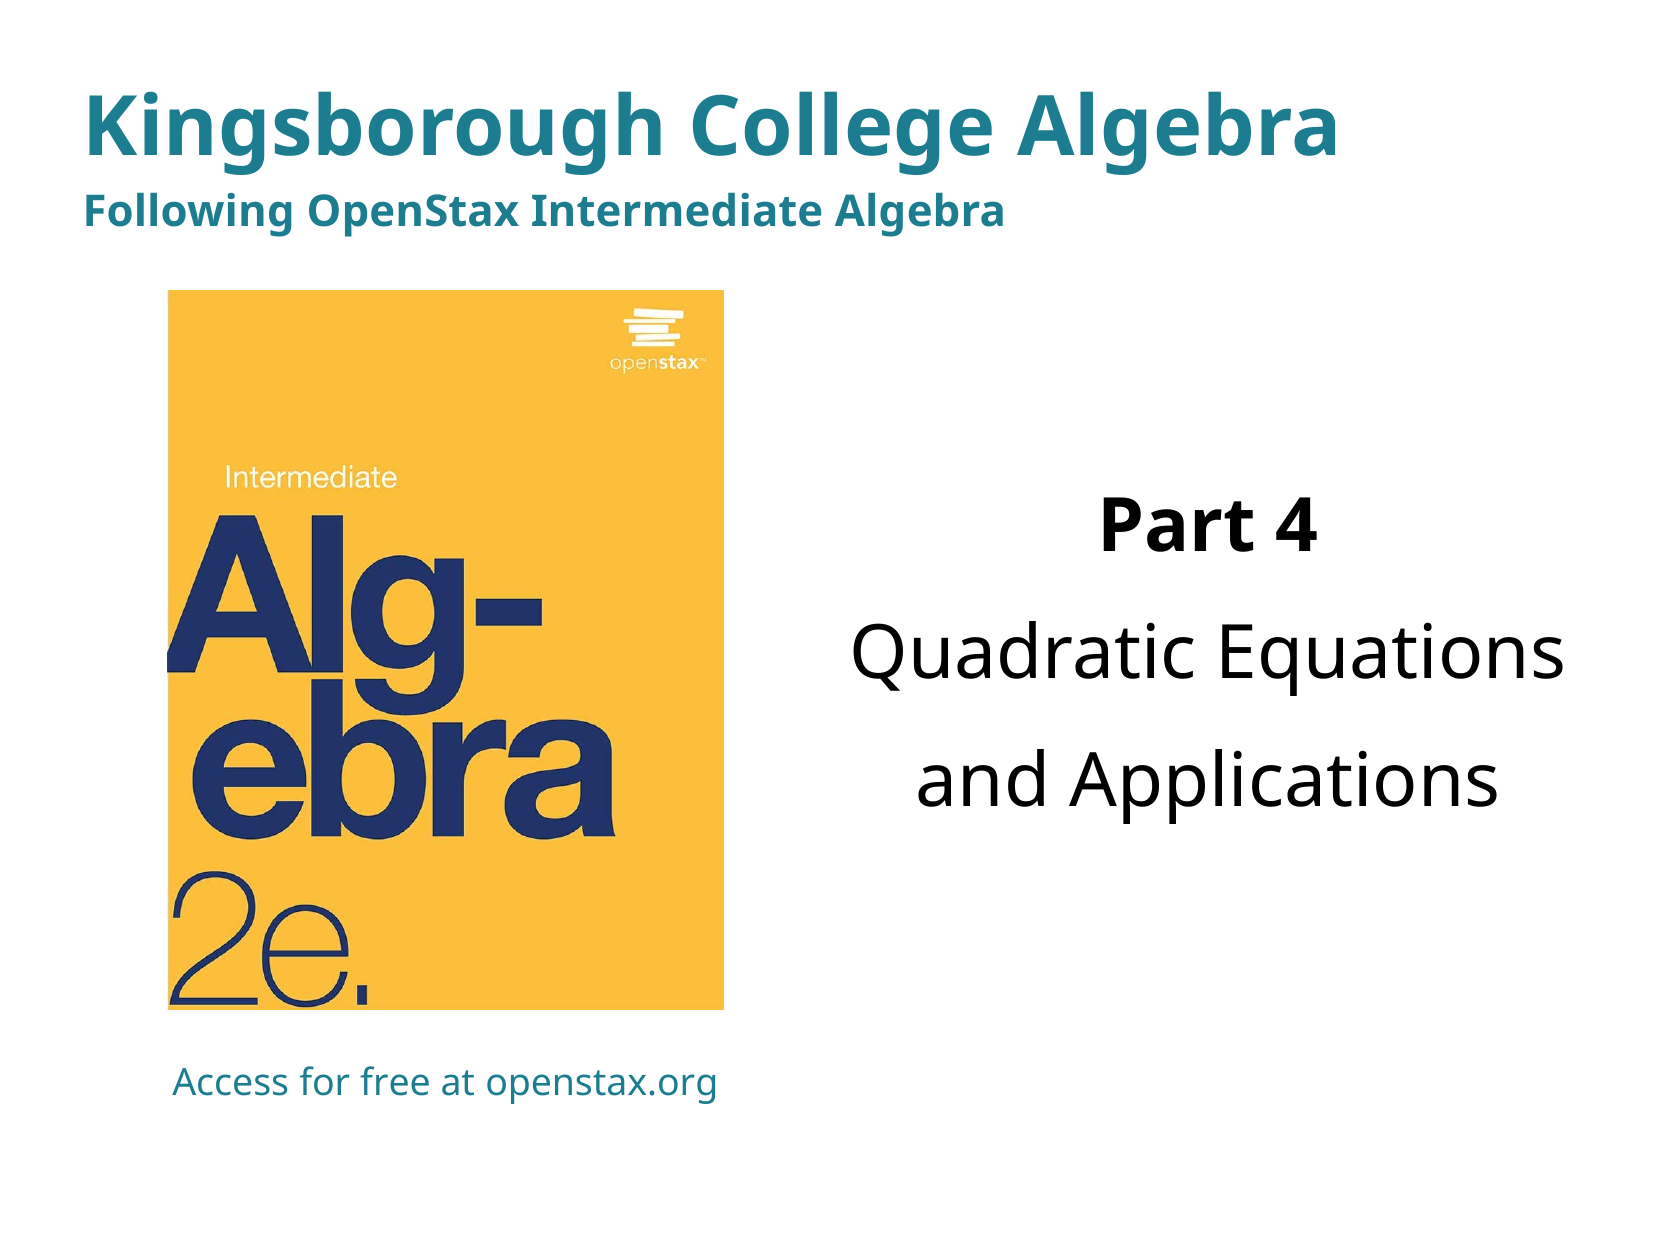

# Kingsborough College Algebra Following OpenStax Intermediate Algebra
Part 4
Quadratic Equations
and Applications
Access for free at openstax.org